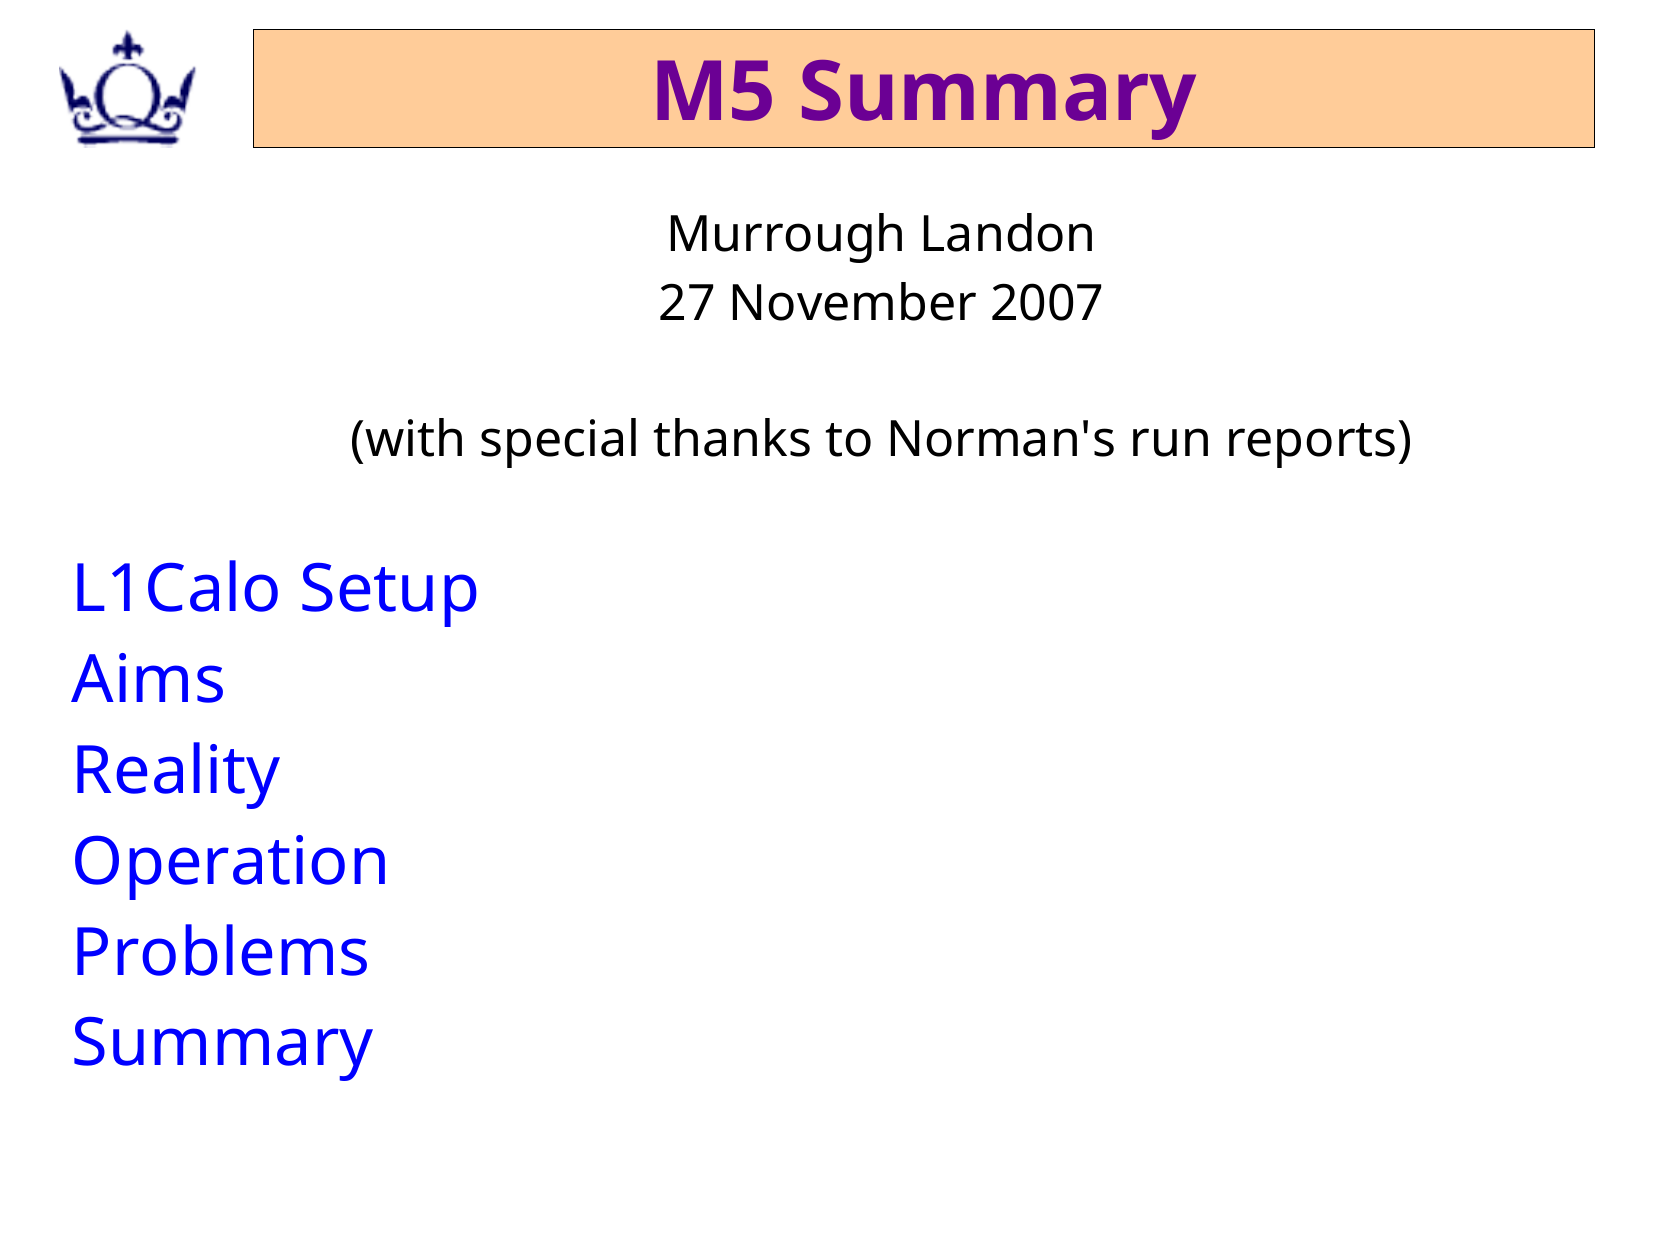

# M5 Summary
Murrough Landon
27 November 2007
(with special thanks to Norman's run reports)
L1Calo Setup
Aims
Reality
Operation
Problems
Summary